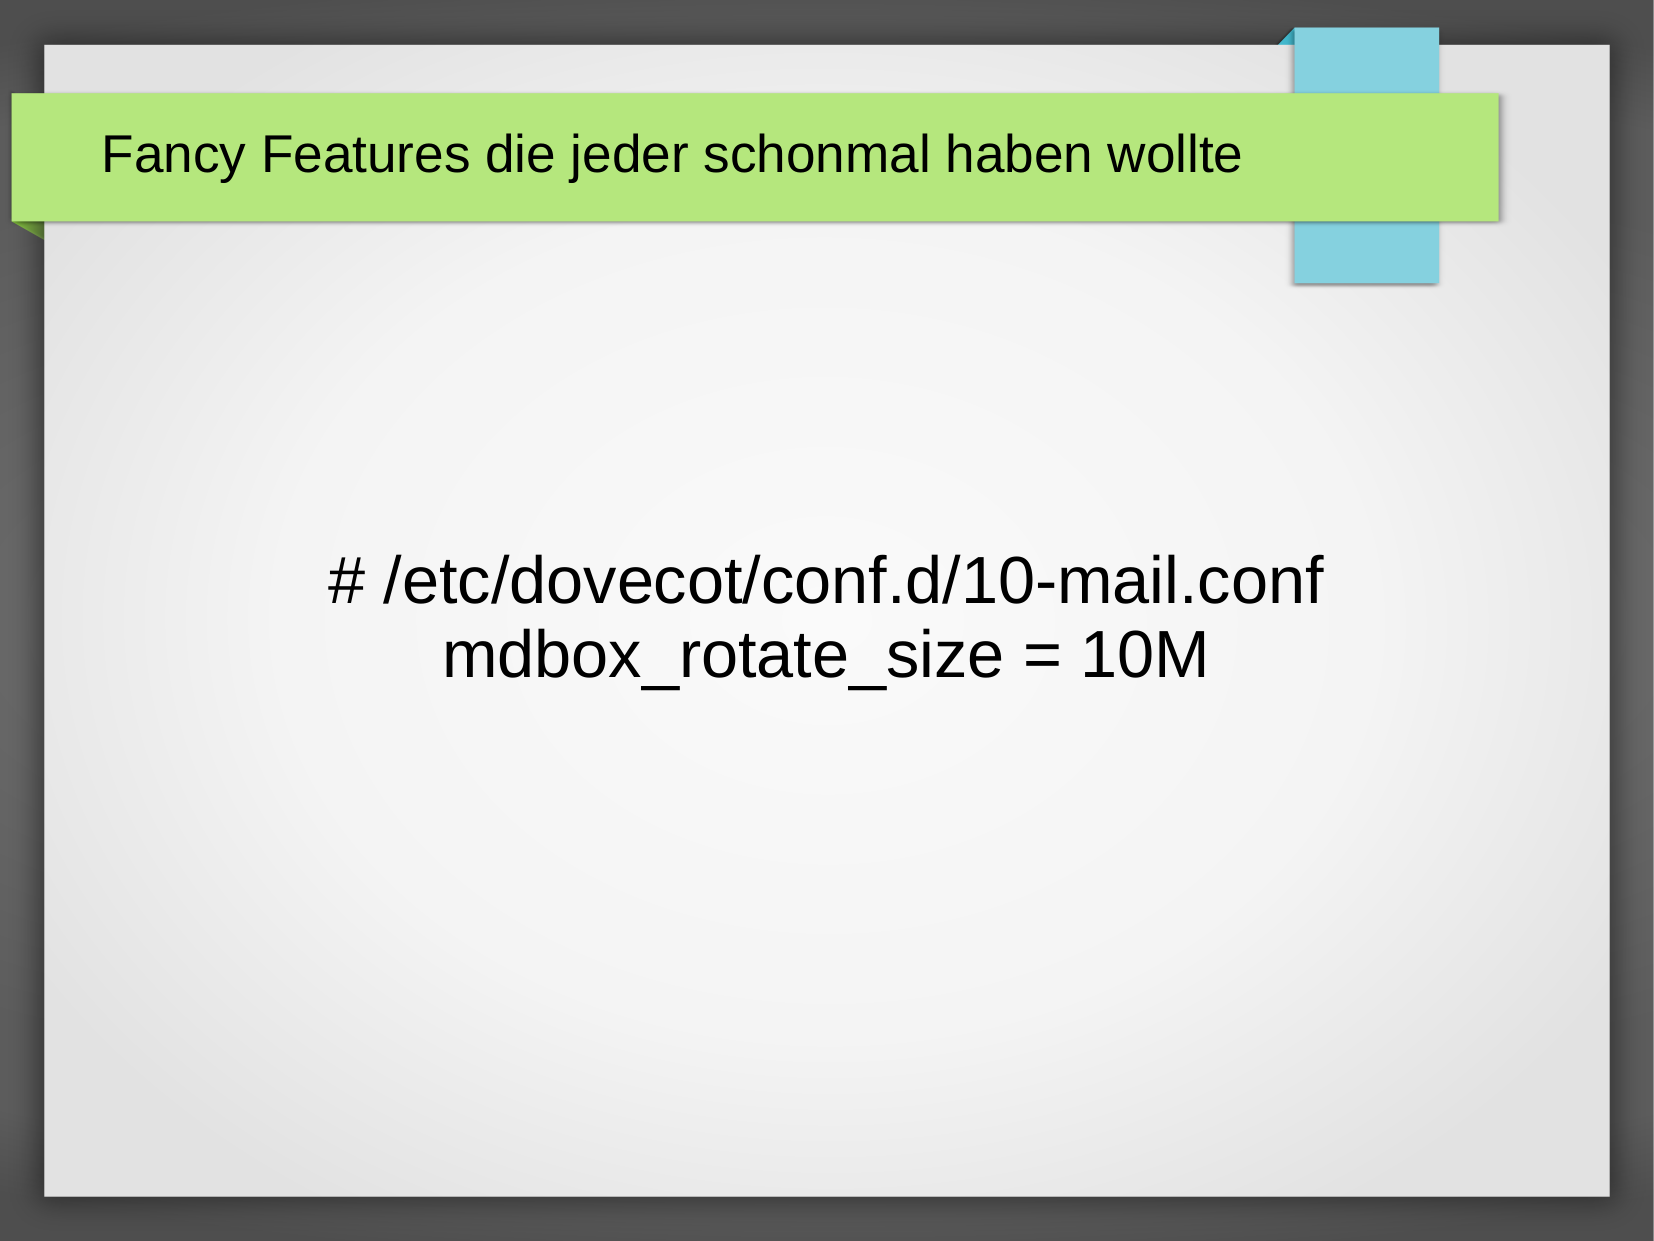

# Fancy Features die jeder schonmal haben wollte
# /etc/dovecot/conf.d/10-mail.conf
mdbox_rotate_size = 10M